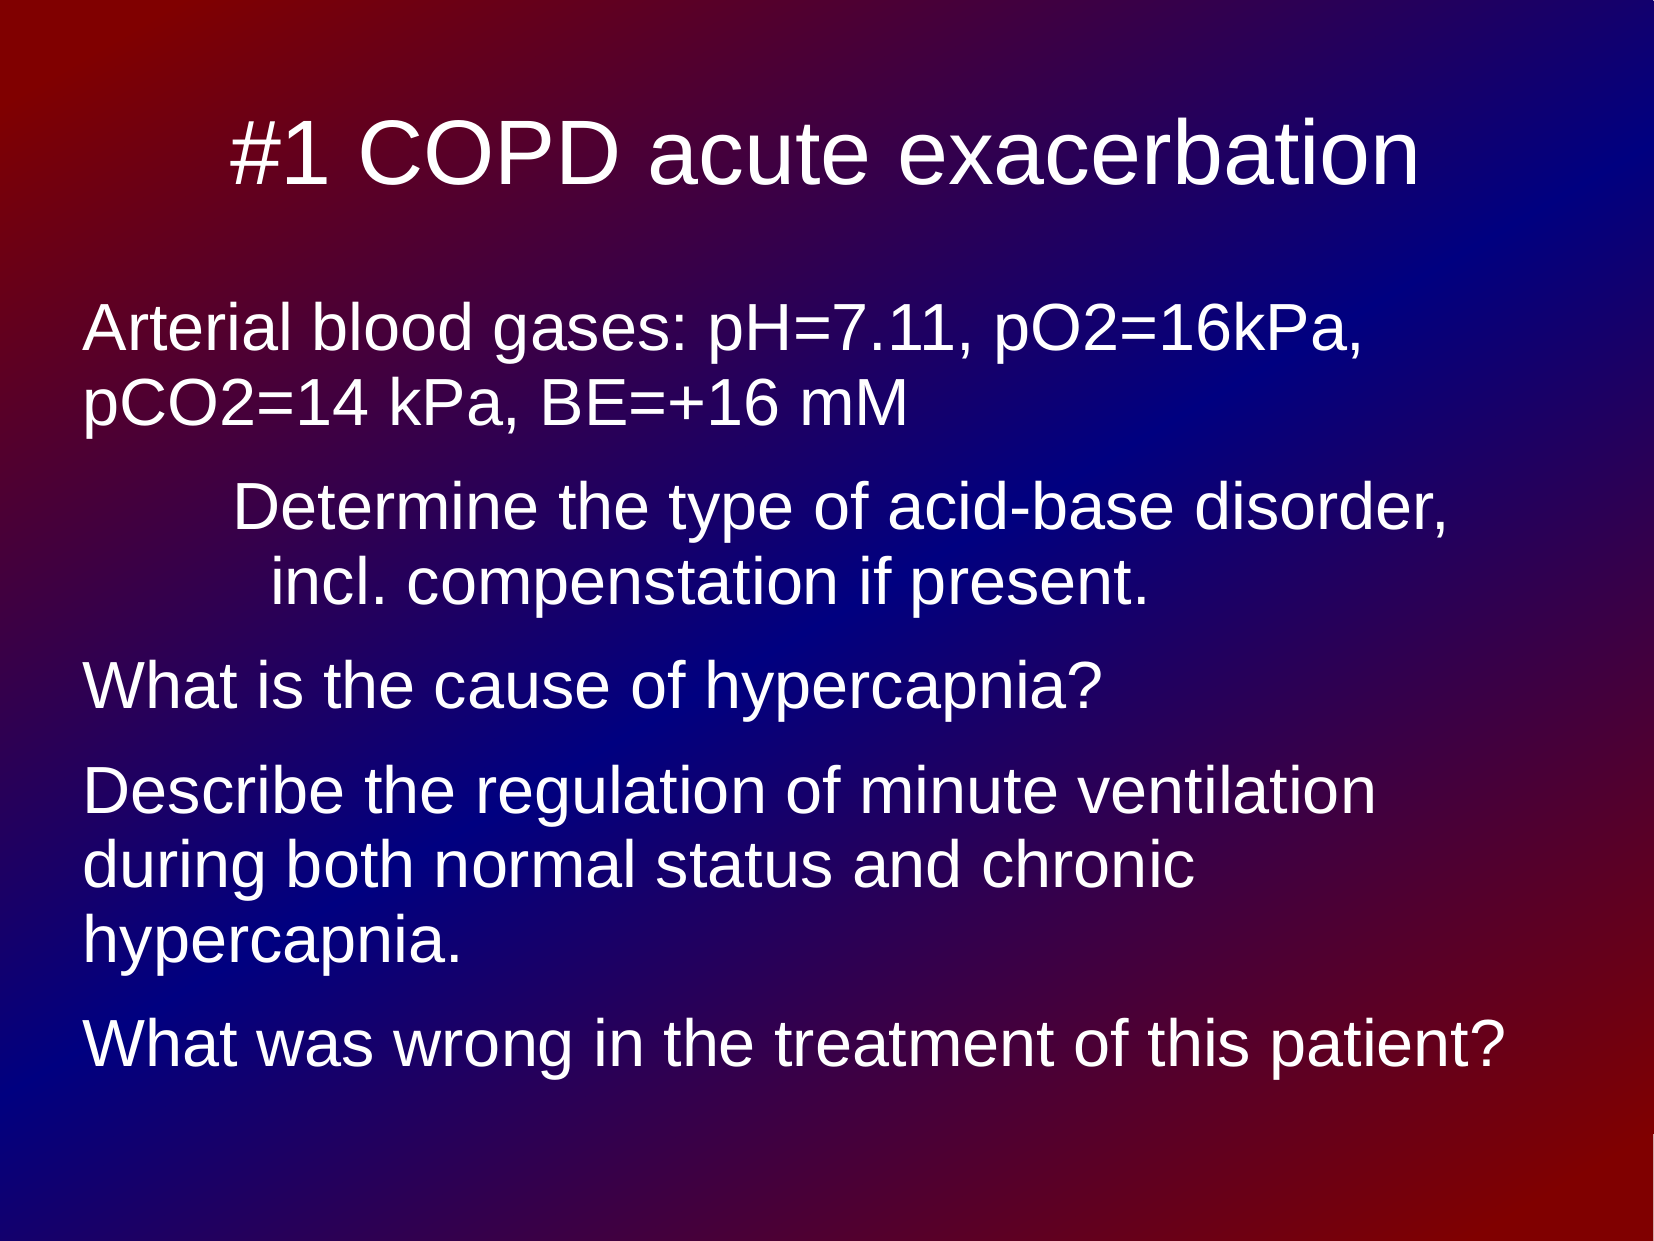

# #1 COPD acute exacerbation
Arterial blood gases: pH=7.11, pO2=16kPa, pCO2=14 kPa, BE=+16 mM
Determine the type of acid-base disorder, incl. compenstation if present.
What is the cause of hypercapnia?
Describe the regulation of minute ventilation during both normal status and chronic hypercapnia.
What was wrong in the treatment of this patient?